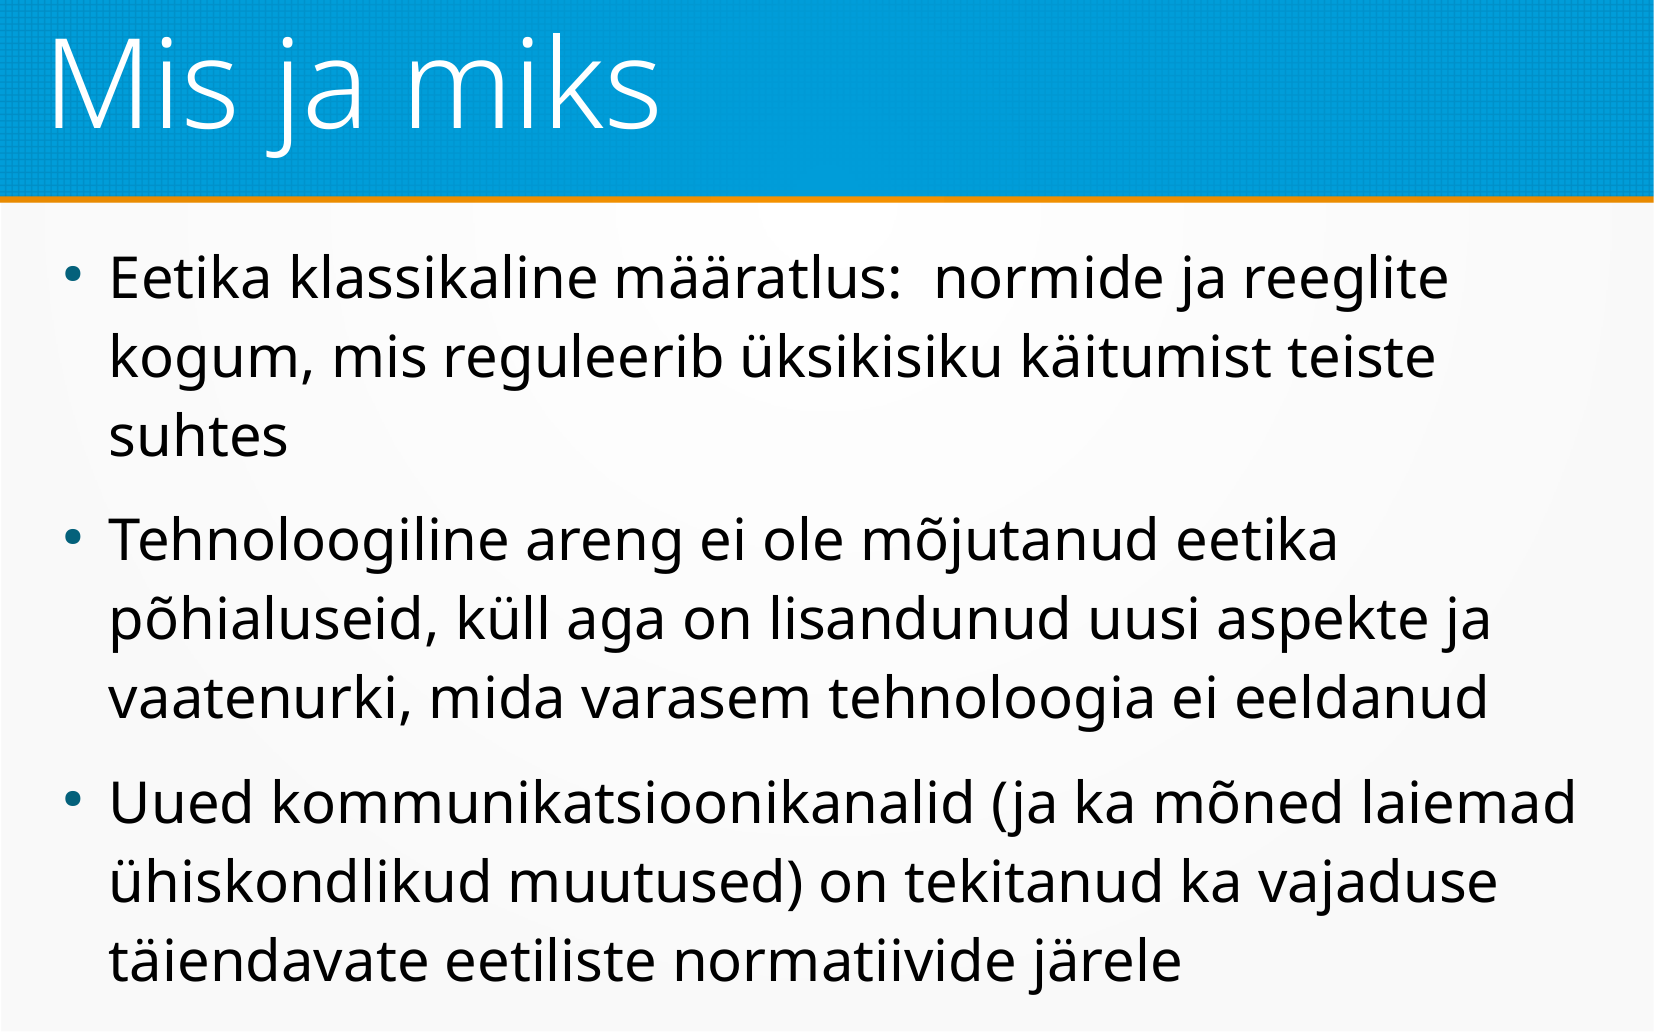

# Mis ja miks
Eetika klassikaline määratlus: normide ja reeglite kogum, mis reguleerib üksikisiku käitumist teiste suhtes
Tehnoloogiline areng ei ole mõjutanud eetika põhialuseid, küll aga on lisandunud uusi aspekte ja vaatenurki, mida varasem tehnoloogia ei eeldanud
Uued kommunikatsioonikanalid (ja ka mõned laiemad ühiskondlikud muutused) on tekitanud ka vajaduse täiendavate eetiliste normatiivide järele